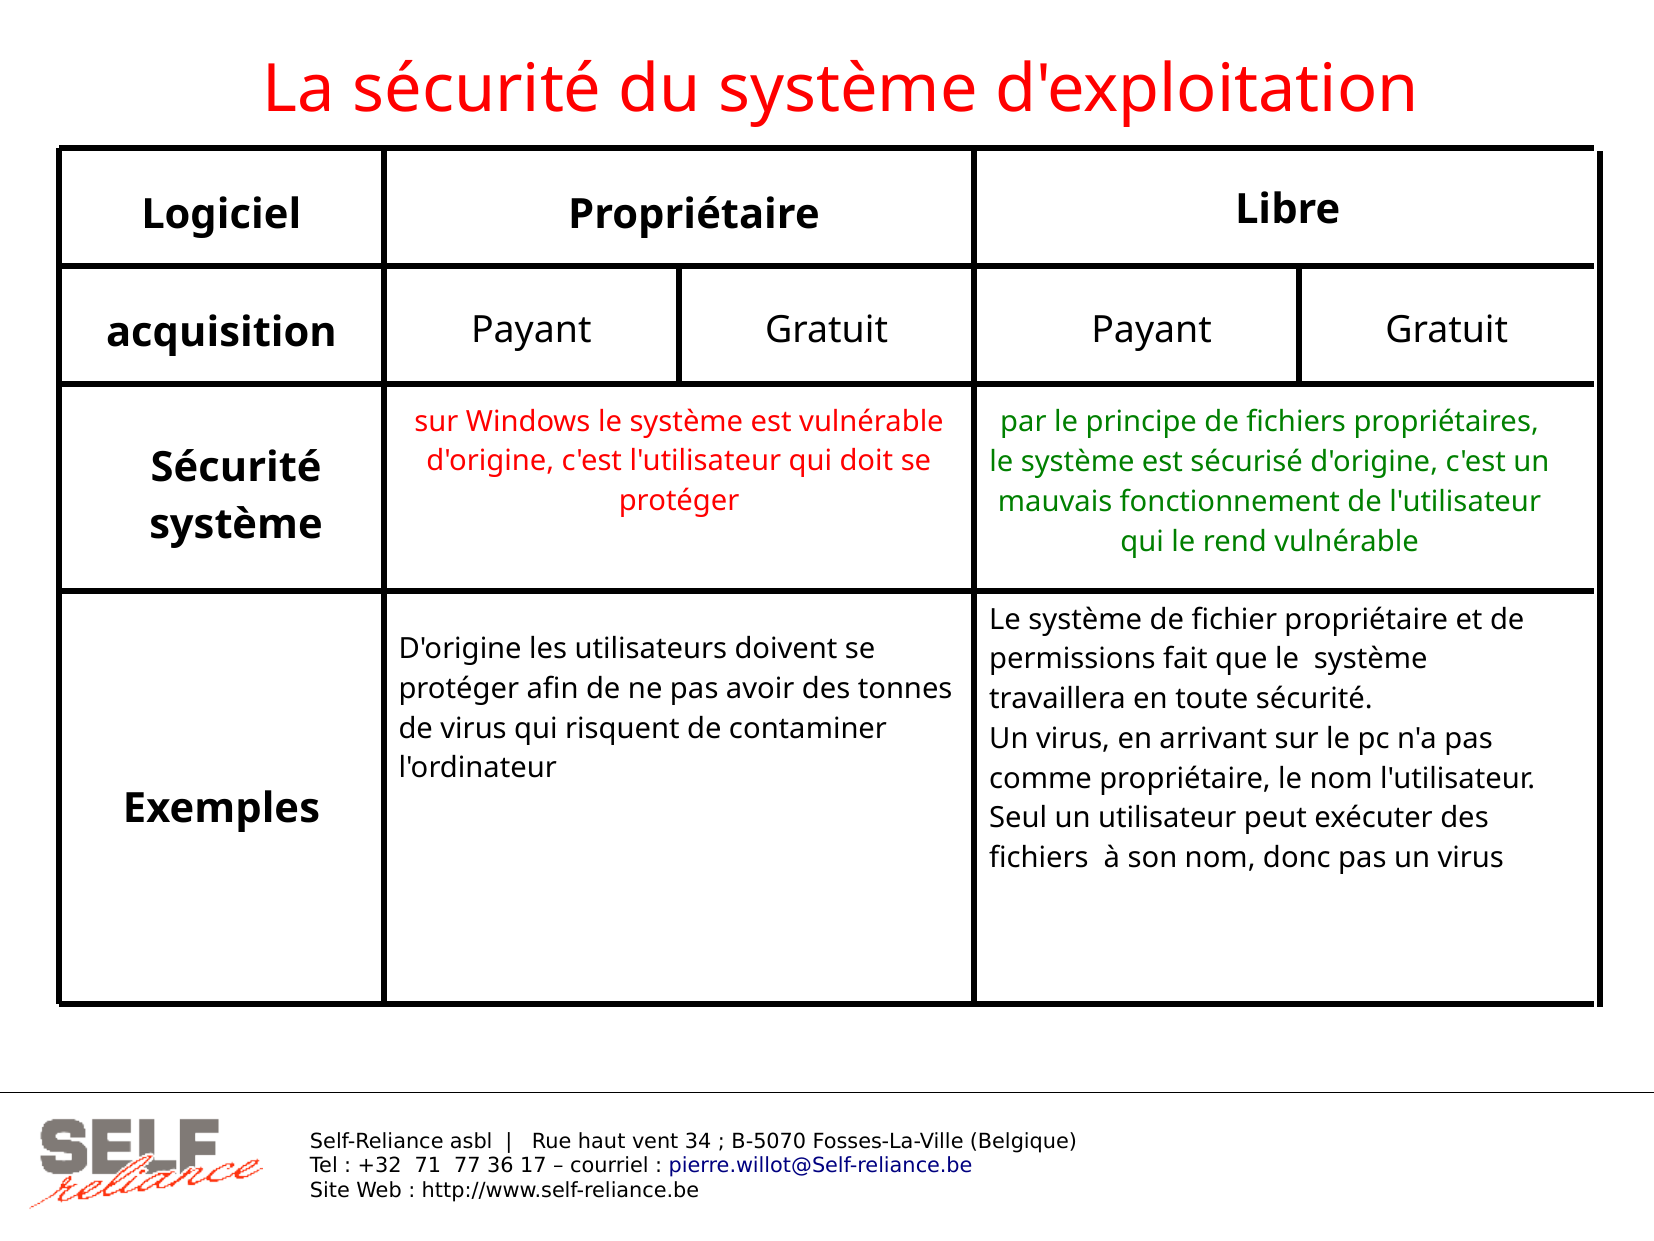

La sécurité du système d'exploitation
Libre
Logiciel
Propriétaire
acquisition
Payant
Gratuit
Payant
Gratuit
sur Windows le système est vulnérable d'origine, c'est l'utilisateur qui doit se protéger
par le principe de fichiers propriétaires, le système est sécurisé d'origine, c'est un mauvais fonctionnement de l'utilisateur qui le rend vulnérable
Sécurité
système
Le système de fichier propriétaire et de permissions fait que le système travaillera en toute sécurité.
Un virus, en arrivant sur le pc n'a pas comme propriétaire, le nom l'utilisateur. Seul un utilisateur peut exécuter des fichiers à son nom, donc pas un virus
D'origine les utilisateurs doivent se protéger afin de ne pas avoir des tonnes de virus qui risquent de contaminer l'ordinateur
Exemples
Self-Reliance asbl | Rue haut vent 34 ; B-5070 Fosses-La-Ville (Belgique)
Tel : +32 71 77 36 17 – courriel : pierre.willot@Self-reliance.be
Site Web : http://www.self-reliance.be